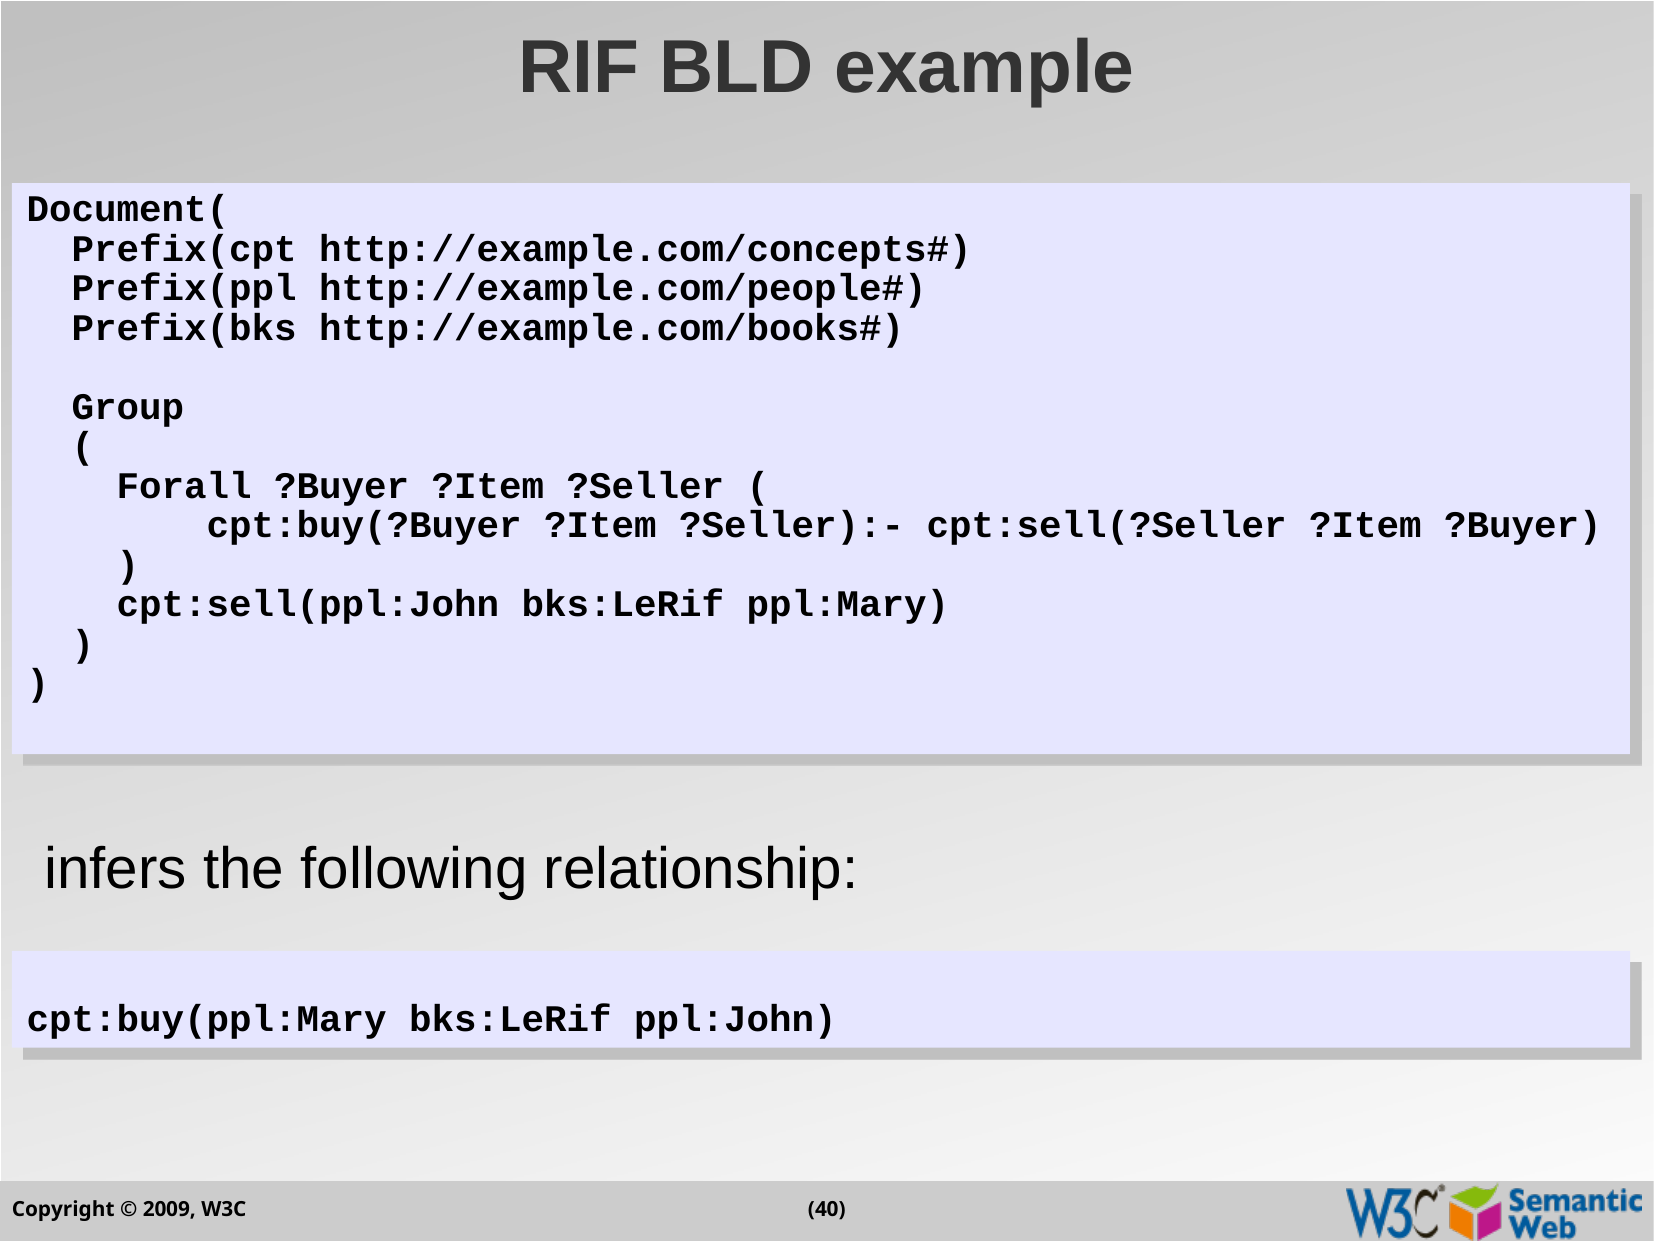

# RIF BLD example
Document(
 Prefix(cpt http://example.com/concepts#)
 Prefix(ppl http://example.com/people#)
 Prefix(bks http://example.com/books#)
 Group
 (
 Forall ?Buyer ?Item ?Seller (
 cpt:buy(?Buyer ?Item ?Seller):- cpt:sell(?Seller ?Item ?Buyer)
 )
 cpt:sell(ppl:John bks:LeRif ppl:Mary)
 )
)
infers the following relationship:
cpt:buy(ppl:Mary bks:LeRif ppl:John)